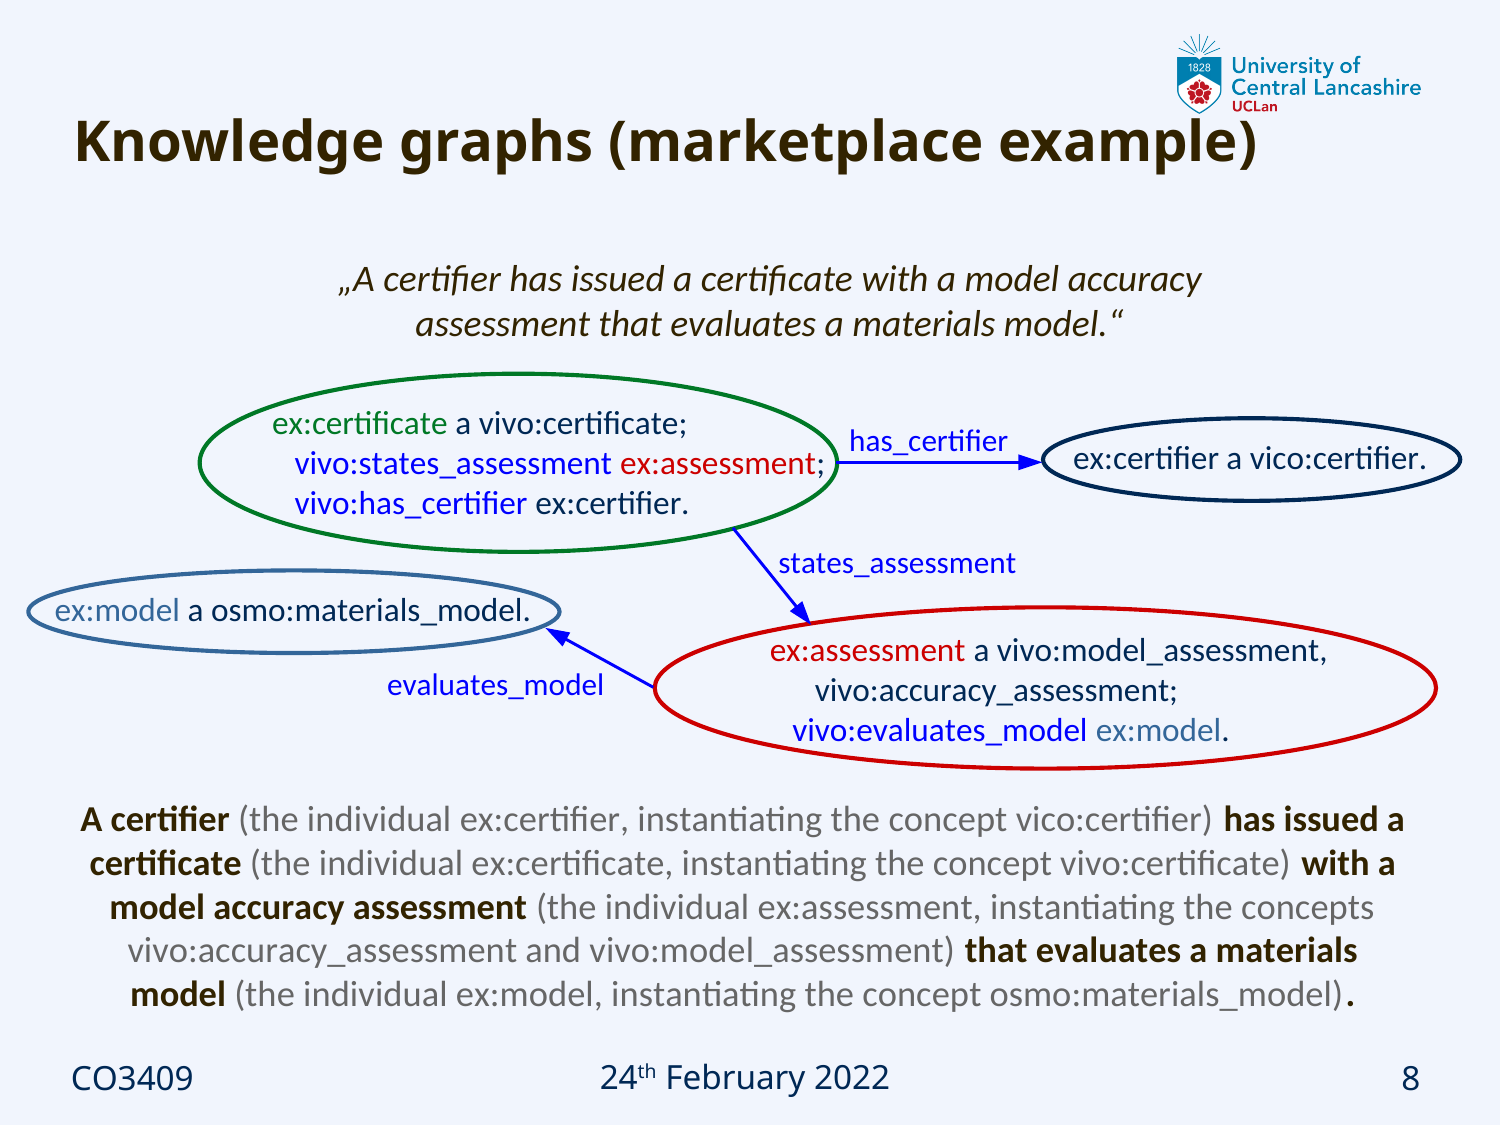

# Knowledge graphs (marketplace example)
„A certifier has issued a certificate with a model accuracy
assessment that evaluates a materials model.“
ex:certificate a vivo:certificate;
 vivo:states_assessment ex:assessment;
 vivo:has_certifier ex:certifier.
has_certifier
ex:certifier a vico:certifier.
states_assessment
ex:model a osmo:materials_model.
ex:assessment a vivo:model_assessment,
 vivo:accuracy_assessment;
 vivo:evaluates_model ex:model.
evaluates_model
A certifier (the individual ex:certifier, instantiating the concept vico:certifier) has issued a certificate (the individual ex:certificate, instantiating the concept vivo:certificate) with a model accuracy assessment (the individual ex:assessment, instantiating the concepts vivo:accuracy_assessment and vivo:model_assessment) that evaluates a materials model (the individual ex:model, instantiating the concept osmo:materials_model).